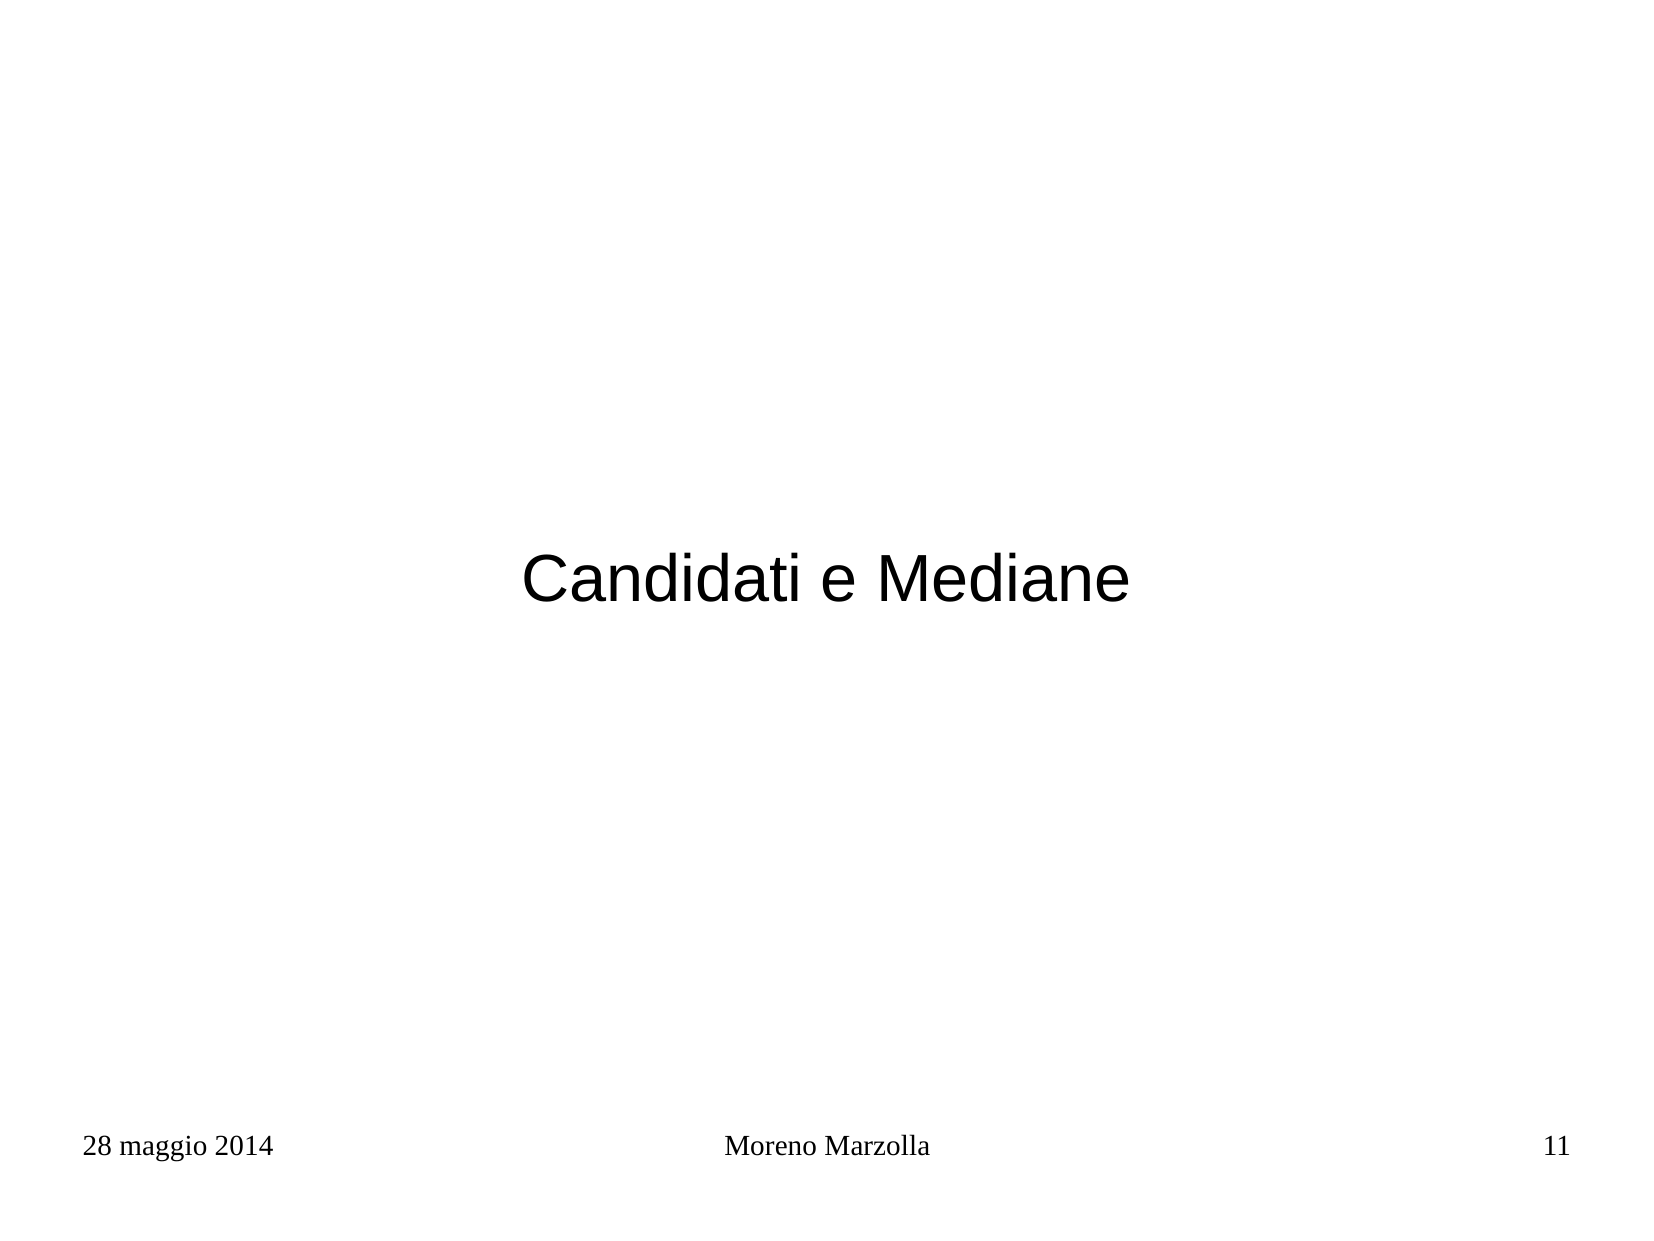

# Candidati e Mediane
28 maggio 2014
Moreno Marzolla
11